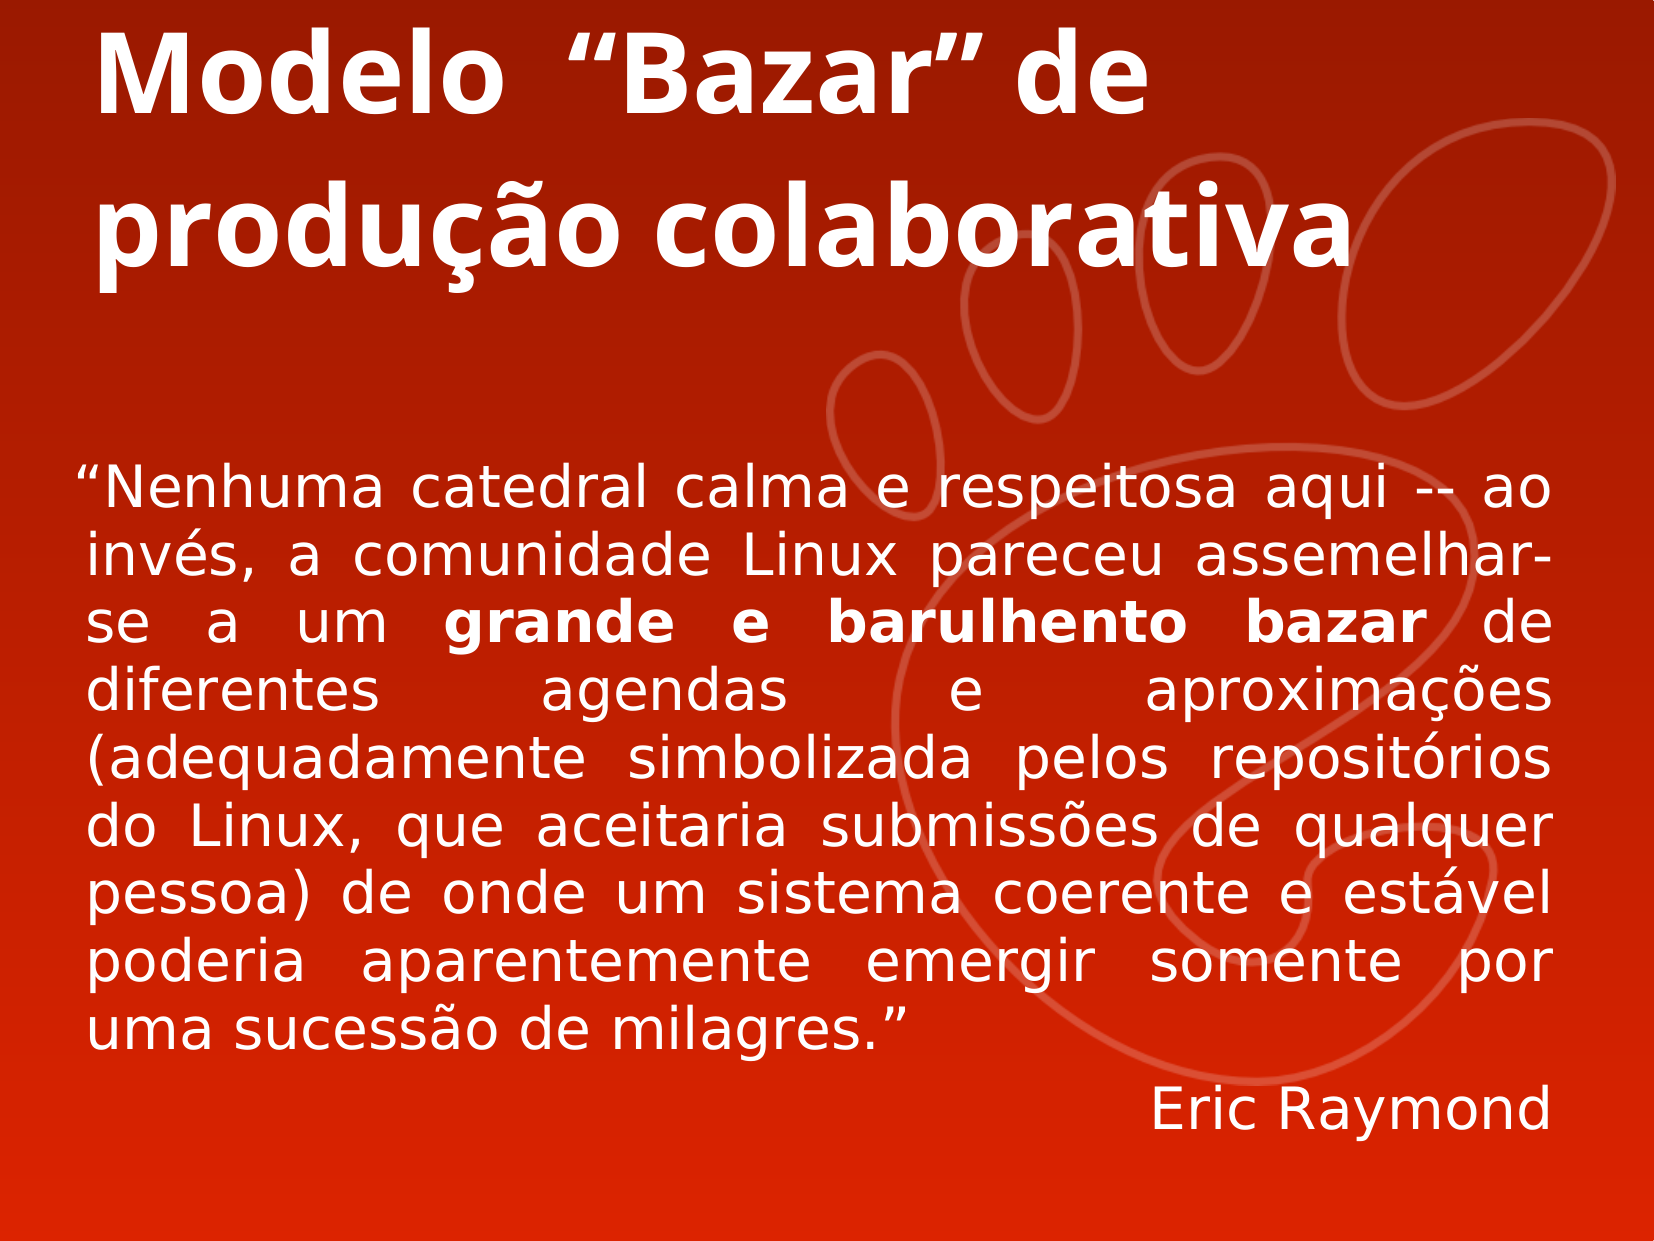

Modelo “Bazar” de produção colaborativa
# “Nenhuma catedral calma e respeitosa aqui -- ao invés, a comunidade Linux pareceu assemelhar-se a um grande e barulhento bazar de diferentes agendas e aproximações (adequadamente simbolizada pelos repositórios do Linux, que aceitaria submissões de qualquer pessoa) de onde um sistema coerente e estável poderia aparentemente emergir somente por uma sucessão de milagres.”
Eric Raymond